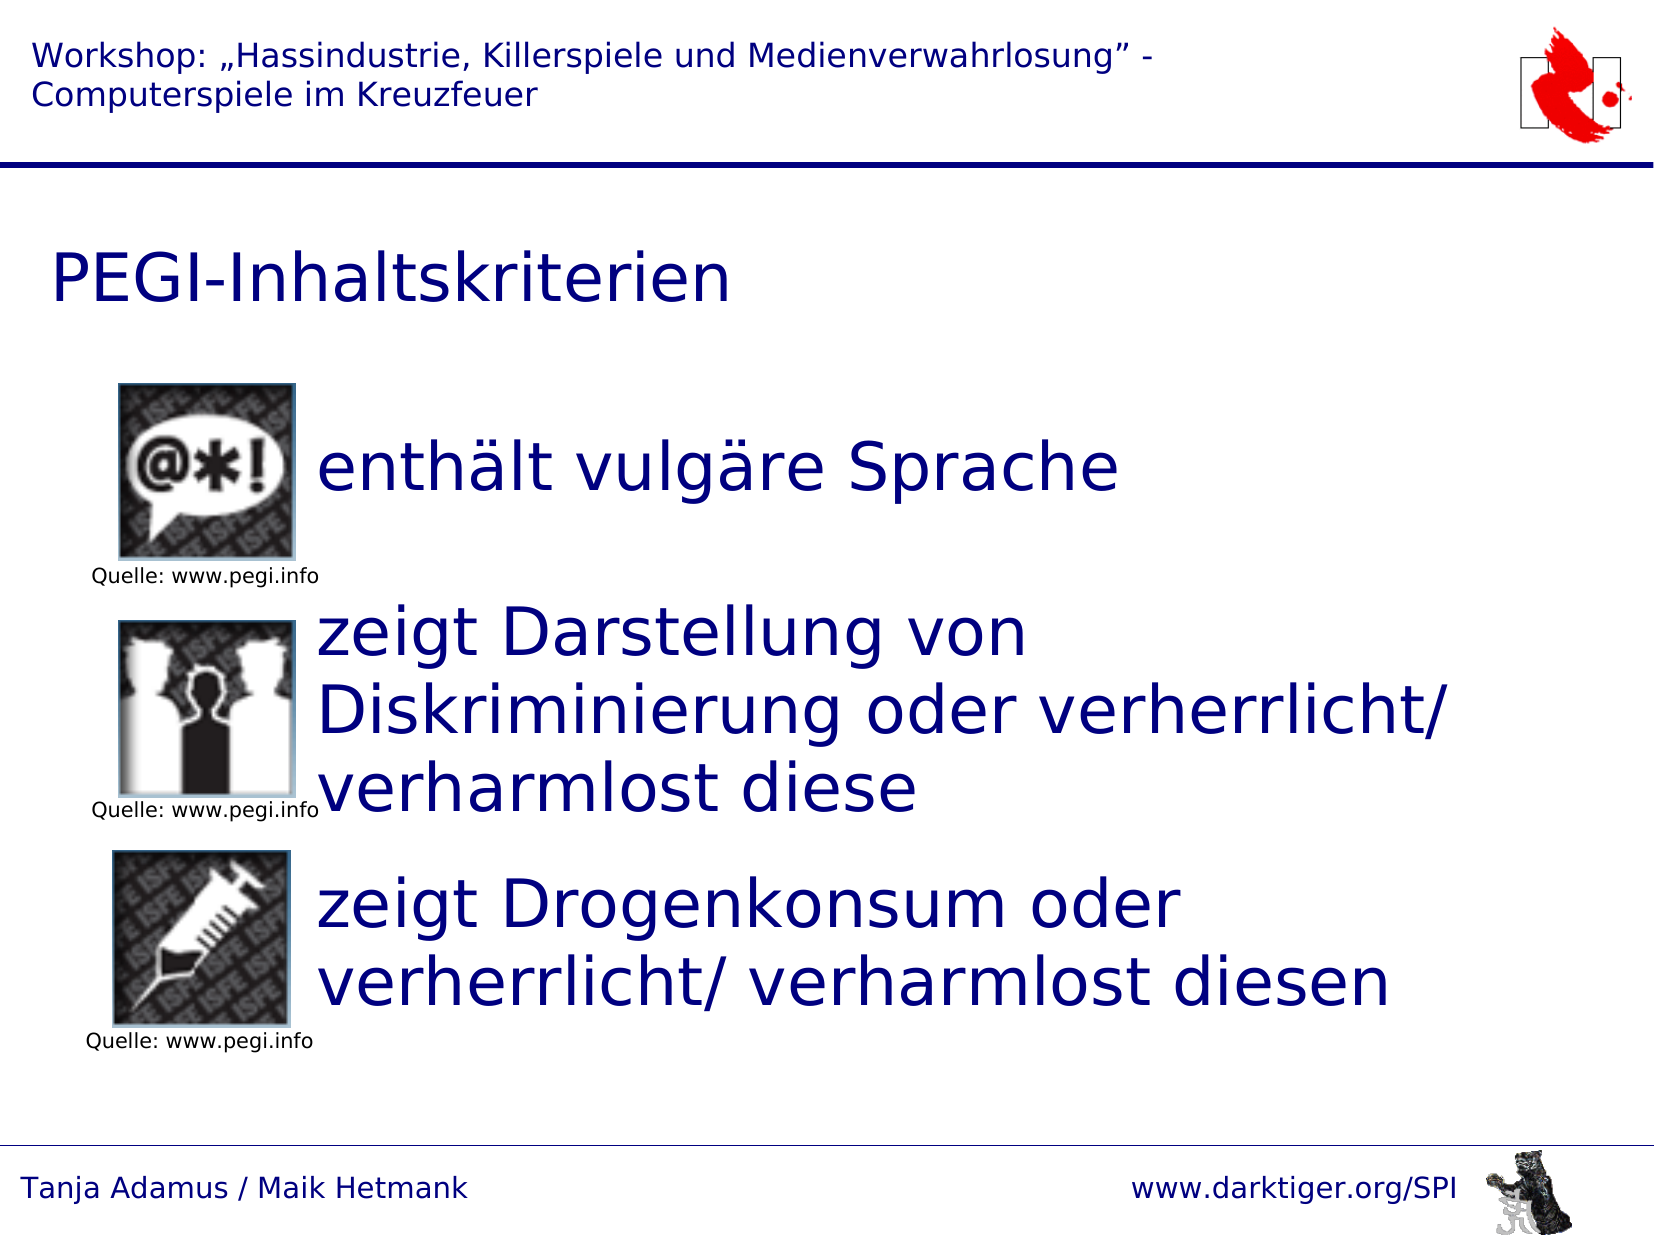

Workshop: „Hassindustrie, Killerspiele und Medienverwahrlosung” - Computerspiele im Kreuzfeuer
PEGI-Inhaltskriterien
enthält vulgäre Sprache
Quelle: www.pegi.info
zeigt Darstellung von Diskriminierung oder verherrlicht/ verharmlost diese
Quelle: www.pegi.info
zeigt Drogenkonsum oder verherrlicht/ verharmlost diesen
Quelle: www.pegi.info